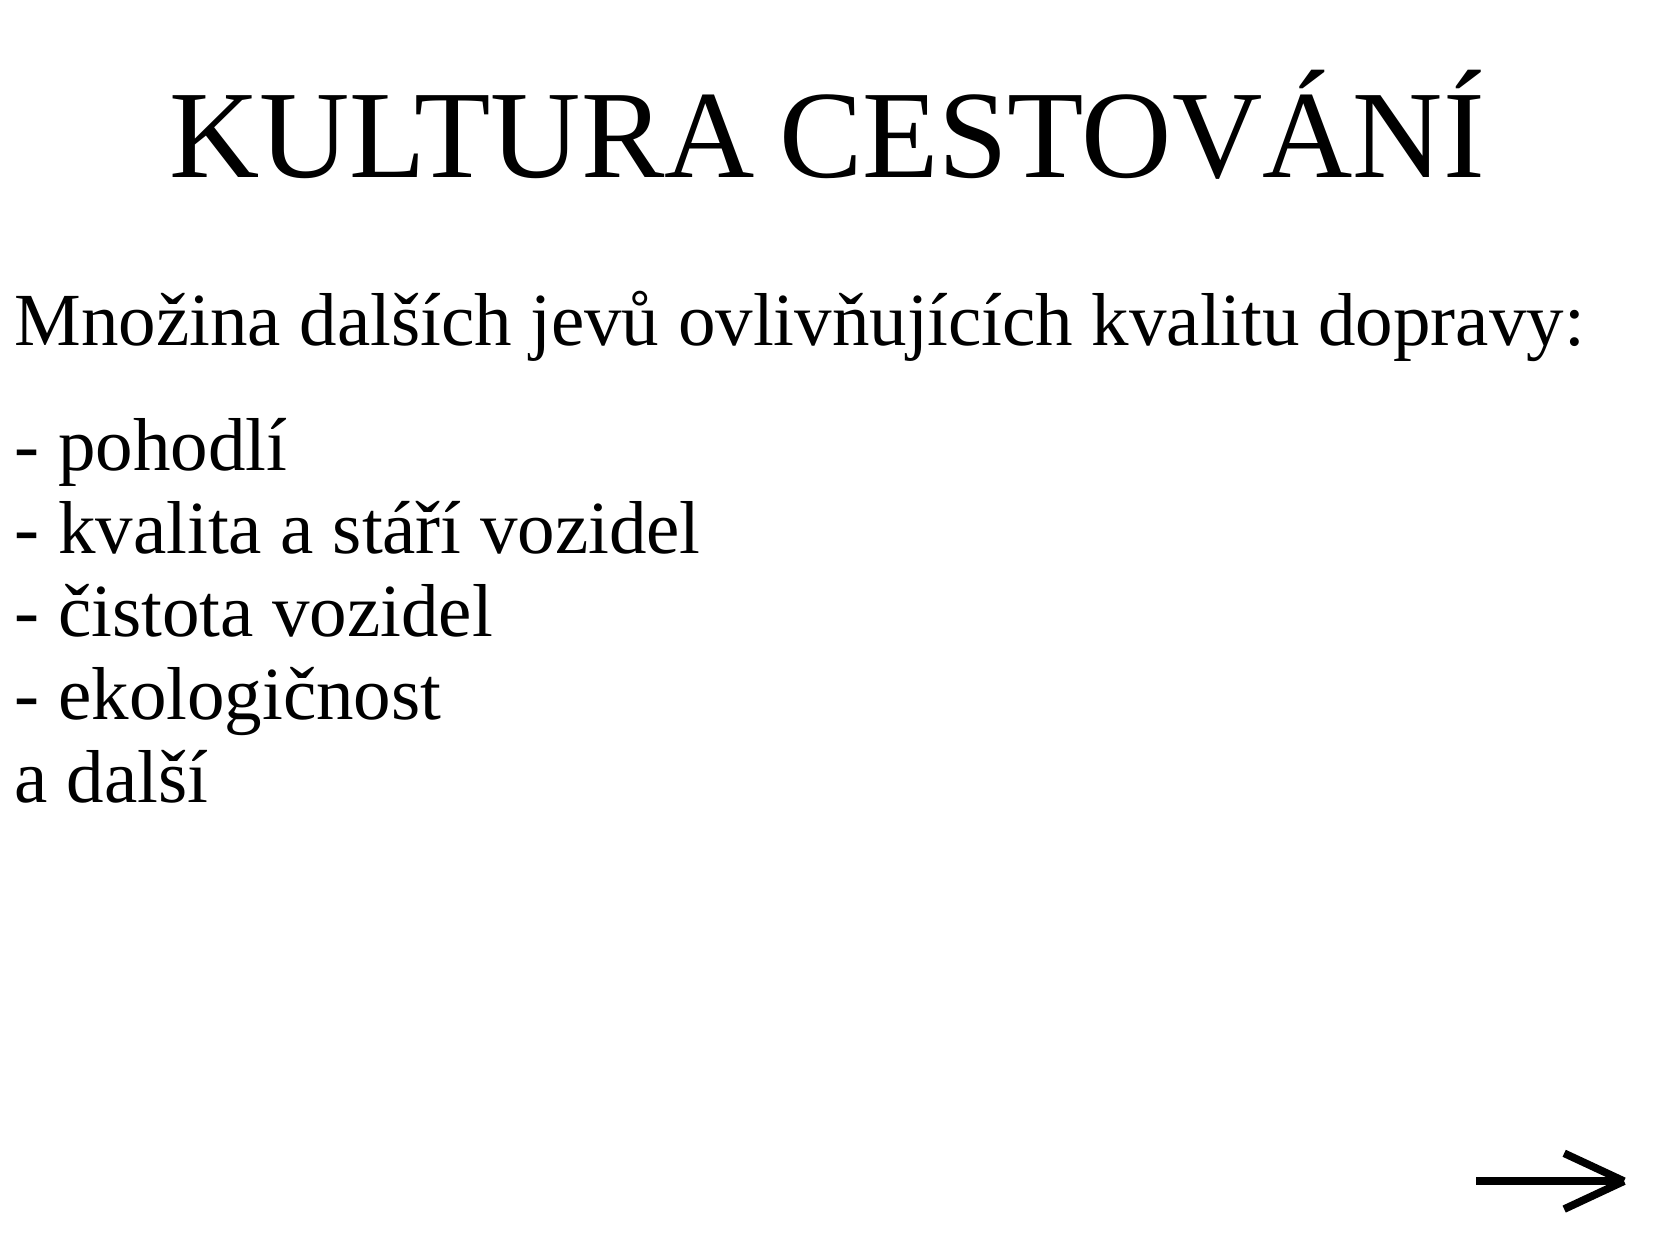

KULTURA CESTOVÁNÍ
Množina dalších jevů ovlivňujících kvalitu dopravy:
- pohodlí
- kvalita a stáří vozidel
- čistota vozidel
- ekologičnost
a další